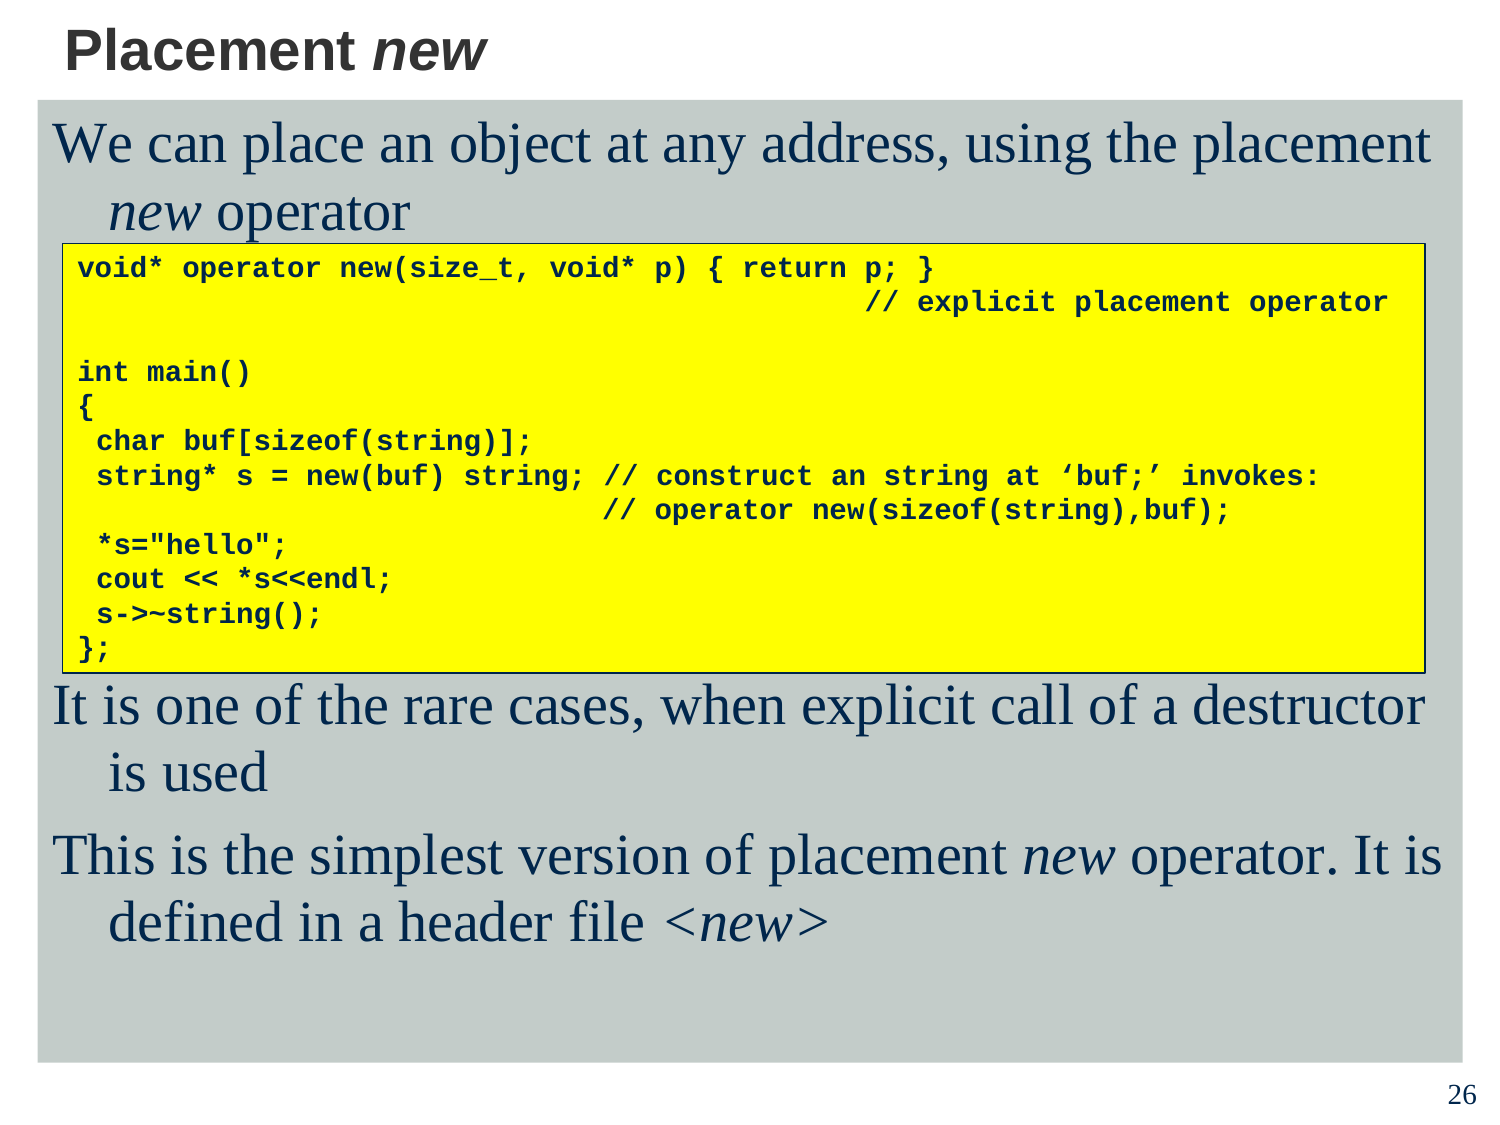

# Placement new
We can place an object at any address, using the placement new operator
It is one of the rare cases, when explicit call of a destructor is used
This is the simplest version of placement new operator. It is defined in a header file <new>
void* operator new(size_t, void* p) { return p; }
 // explicit placement operator
int main()
{
	char buf[sizeof(string)];
	string* s = new(buf) string; // construct an string at ‘buf;’ invokes:
 // operator new(sizeof(string),buf);
	*s="hello";
	cout << *s<<endl;
	s->~string();
};